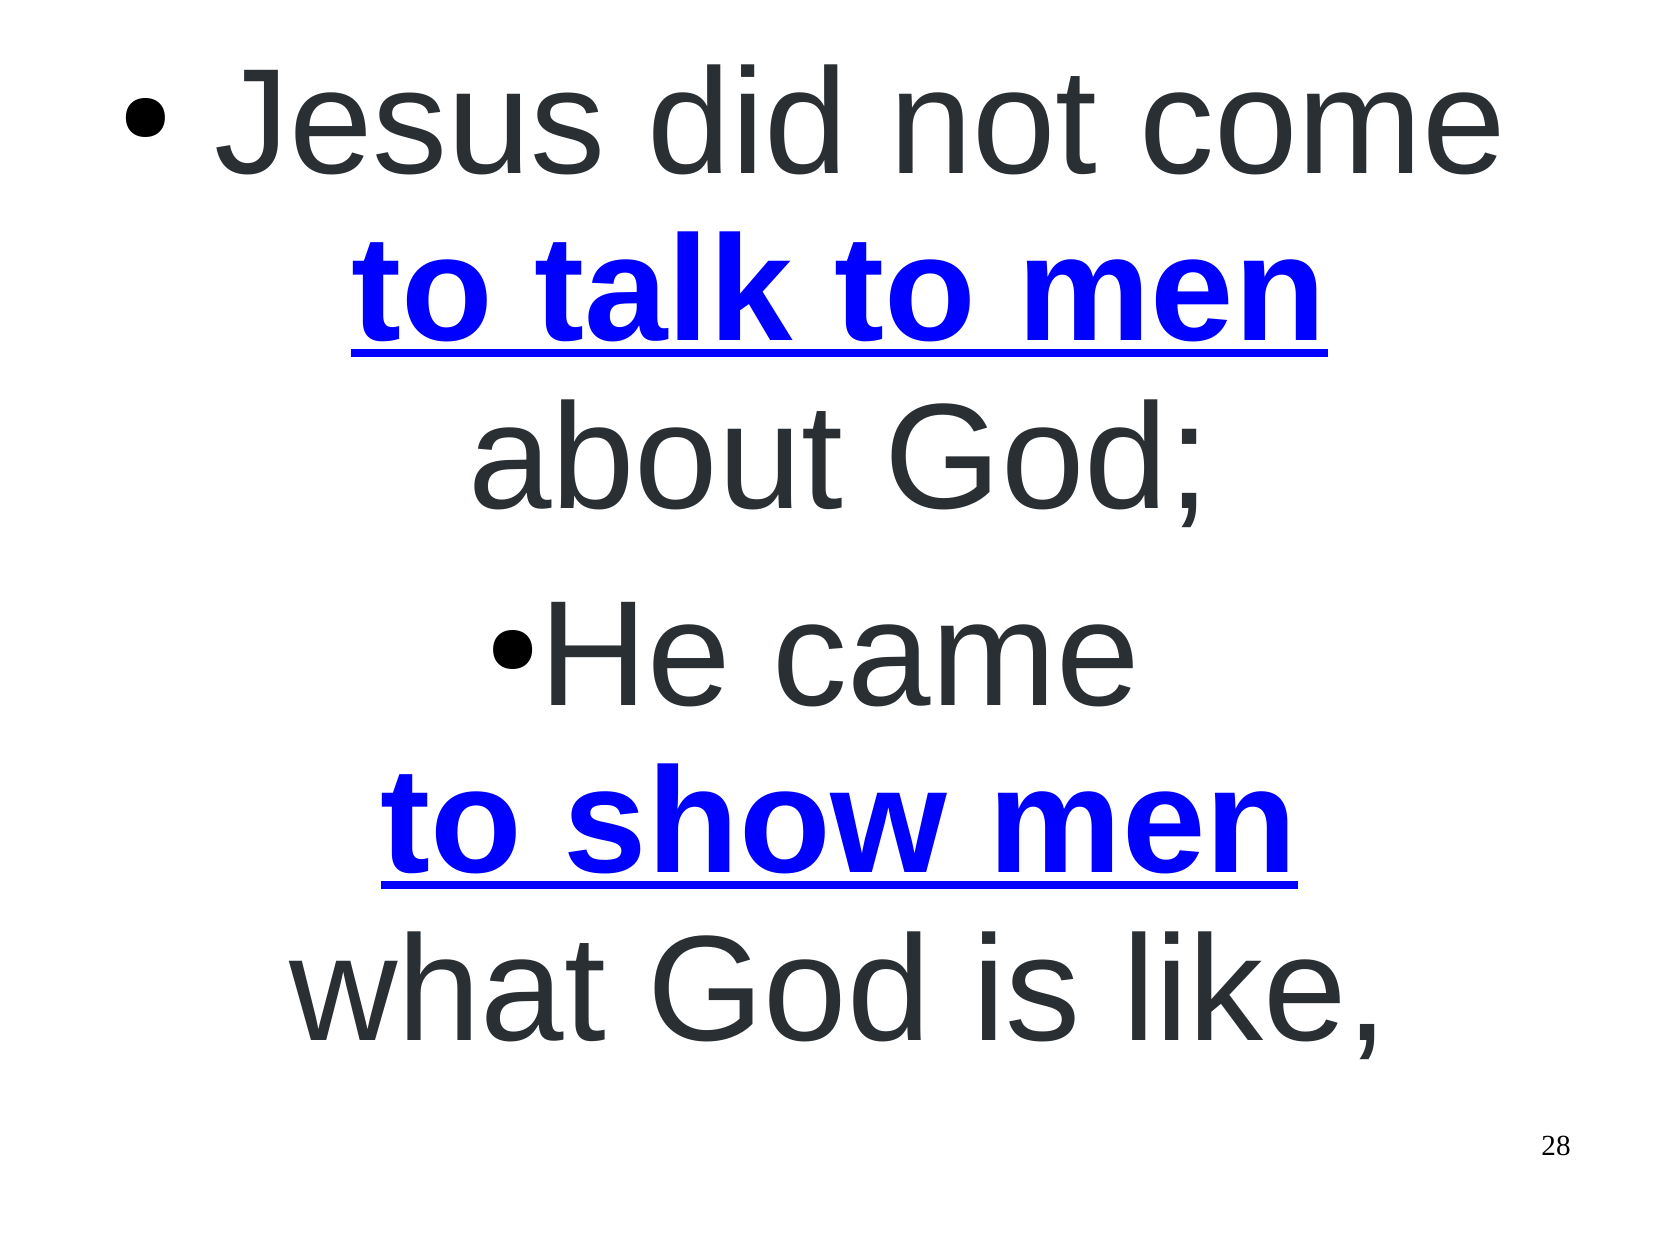

# Jesus did not come to talk to men about God;
He came
to show men
what God is like,
28